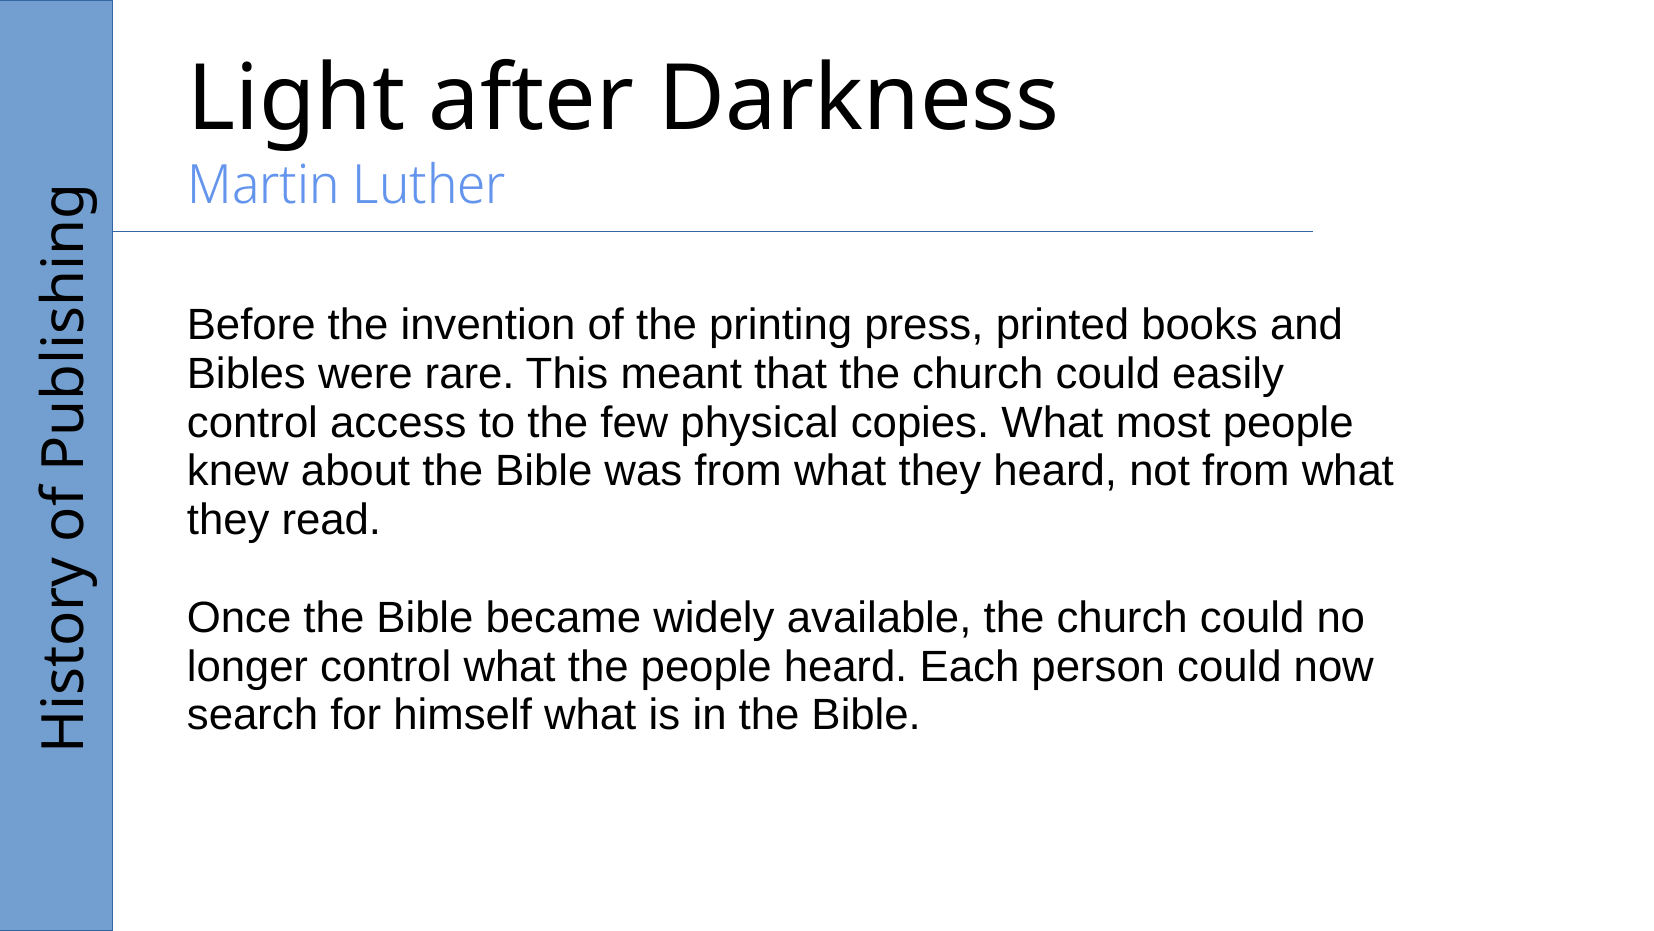

# Light after Darkness
Martin Luther
Before the invention of the printing press, printed books and Bibles were rare. This meant that the church could easily control access to the few physical copies. What most people knew about the Bible was from what they heard, not from what they read.
Once the Bible became widely available, the church could no longer control what the people heard. Each person could now search for himself what is in the Bible.
History of Publishing